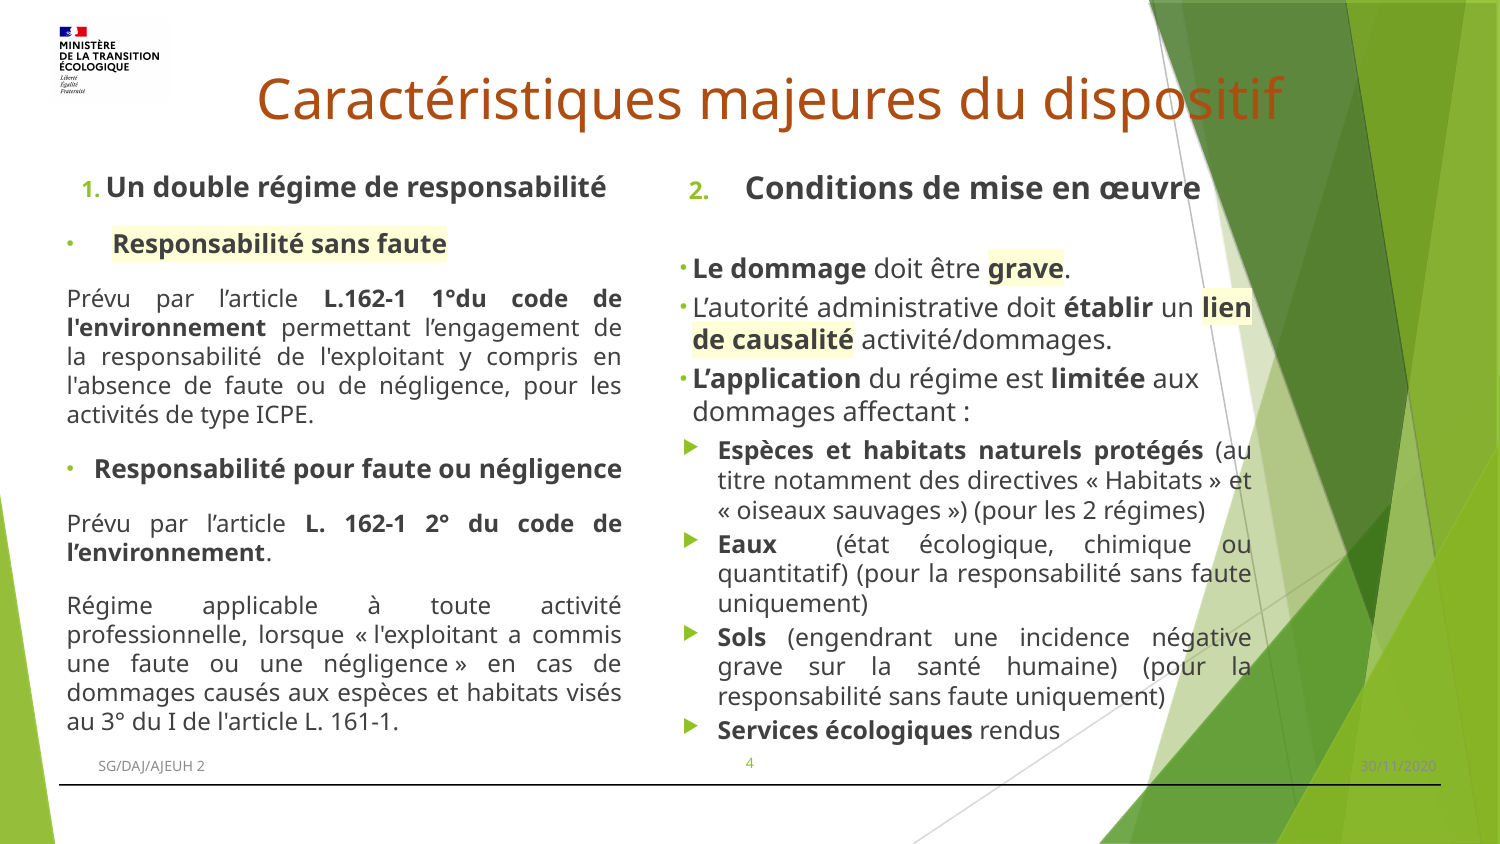

# Caractéristiques majeures du dispositif
 Conditions de mise en œuvre
Le dommage doit être grave.
L’autorité administrative doit établir un lien de causalité activité/dommages.
L’application du régime est limitée aux dommages affectant :
Espèces et habitats naturels protégés (au titre notamment des directives « Habitats » et « oiseaux sauvages ») (pour les 2 régimes)
Eaux (état écologique, chimique ou quantitatif) (pour la responsabilité sans faute uniquement)
Sols (engendrant une incidence négative grave sur la santé humaine) (pour la responsabilité sans faute uniquement)
Services écologiques rendus
Un double régime de responsabilité
Responsabilité sans faute
Prévu par l’article L.162-1 1°du code de l'environnement permettant l’engagement de la responsabilité de l'exploitant y compris en l'absence de faute ou de négligence, pour les activités de type ICPE.
Responsabilité pour faute ou négligence
Prévu par l’article L. 162-1 2° du code de l’environnement.
Régime applicable à toute activité professionnelle, lorsque « l'exploitant a commis une faute ou une négligence » en cas de dommages causés aux espèces et habitats visés au 3° du I de l'article L. 161-1.
SG/DAJ/AJEUH 2
30/11/2020